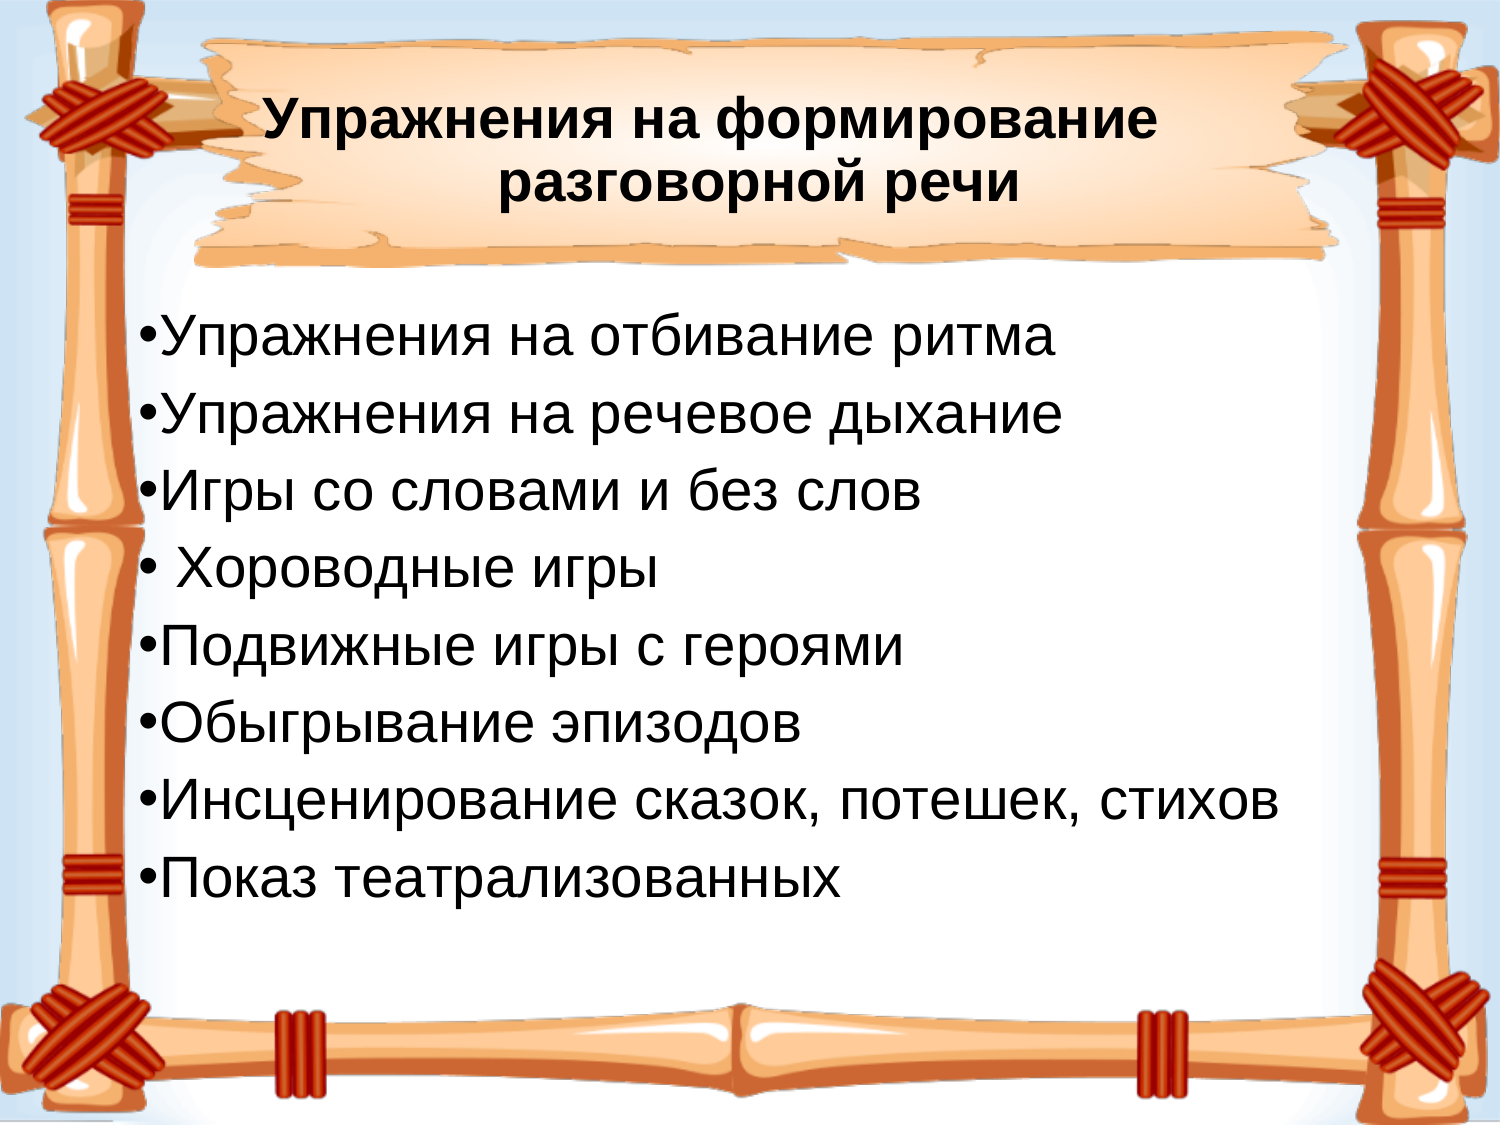

# Упражнения на формирование разговорной речи
Упражнения на отбивание ритма
Упражнения на речевое дыхание
Игры со словами и без слов
 Хороводные игры
Подвижные игры с героями
Обыгрывание эпизодов
Инсценирование сказок, потешек, стихов
Показ театрализованных